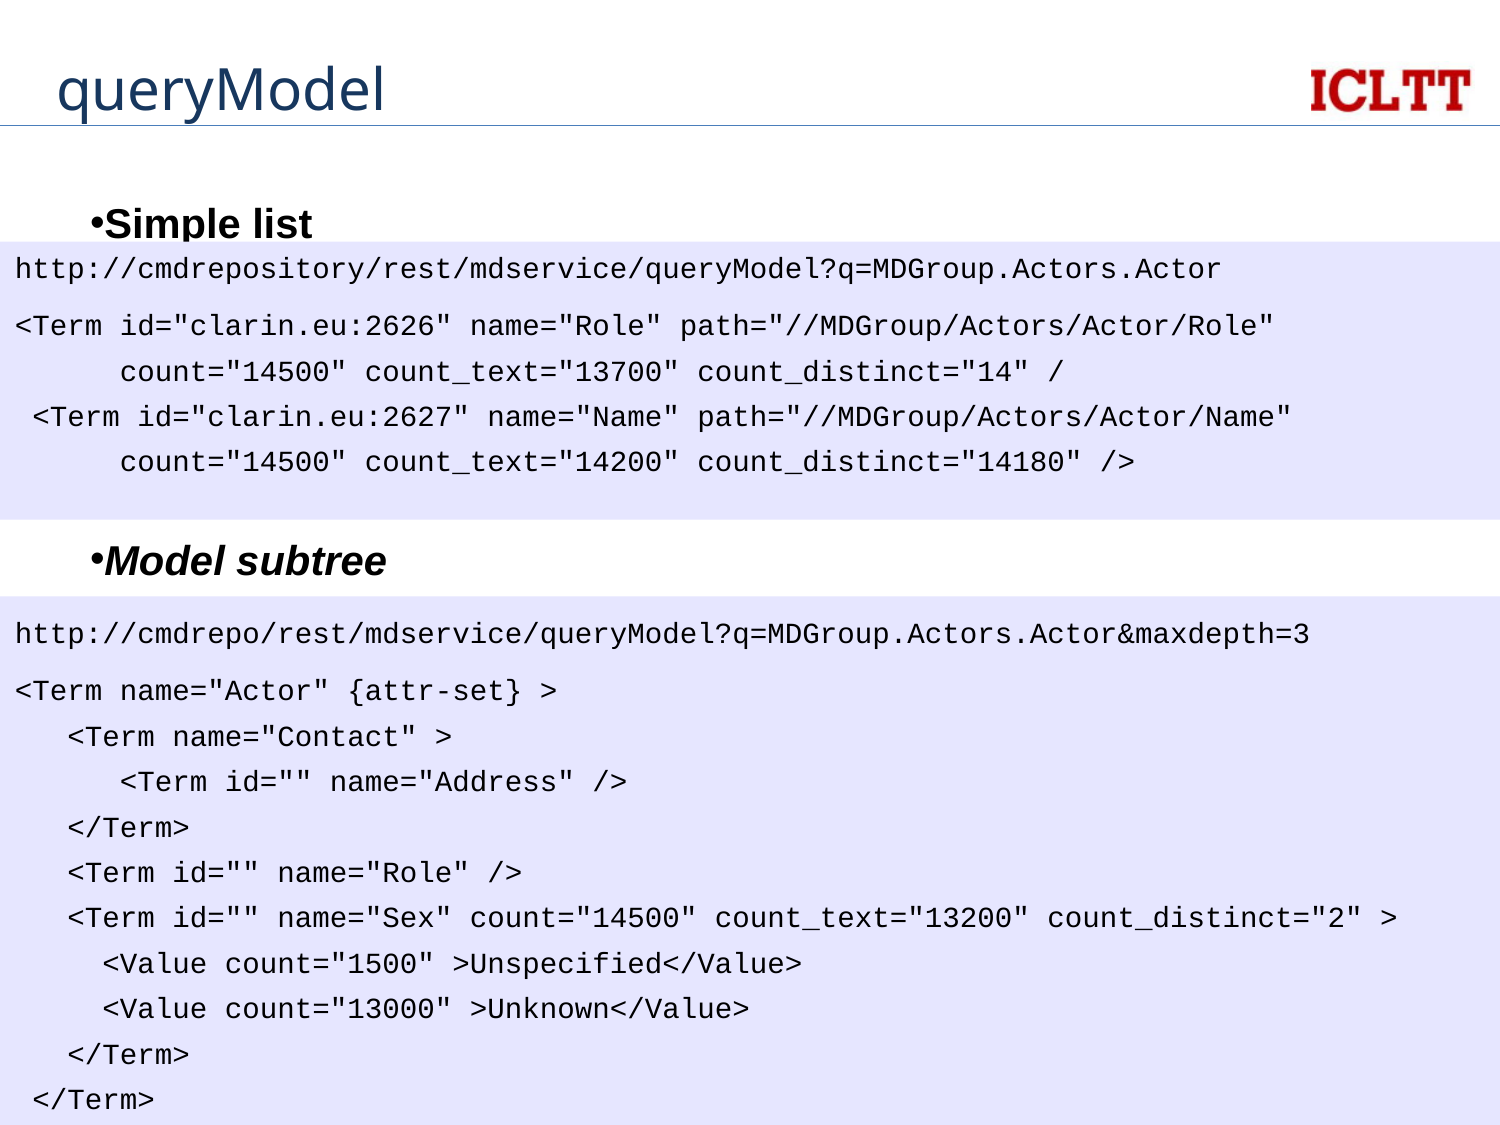

# queryModel
Simple list
Model subtree
http://cmdrepository/rest/mdservice/queryModel?q=MDGroup.Actors.Actor
<Term id="clarin.eu:2626" name="Role" path="//MDGroup/Actors/Actor/Role"
 count="14500" count_text="13700" count_distinct="14" /
 <Term id="clarin.eu:2627" name="Name" path="//MDGroup/Actors/Actor/Name"
 count="14500" count_text="14200" count_distinct="14180" />
http://cmdrepo/rest/mdservice/queryModel?q=MDGroup.Actors.Actor&maxdepth=3
<Term name="Actor" {attr-set} >
 <Term name="Contact" >
 <Term id="" name="Address" />
 </Term>
 <Term id="" name="Role" />
 <Term id="" name="Sex" count="14500" count_text="13200" count_distinct="2" >
 <Value count="1500" >Unspecified</Value>
 <Value count="13000" >Unknown</Value>
 </Term>
 </Term>